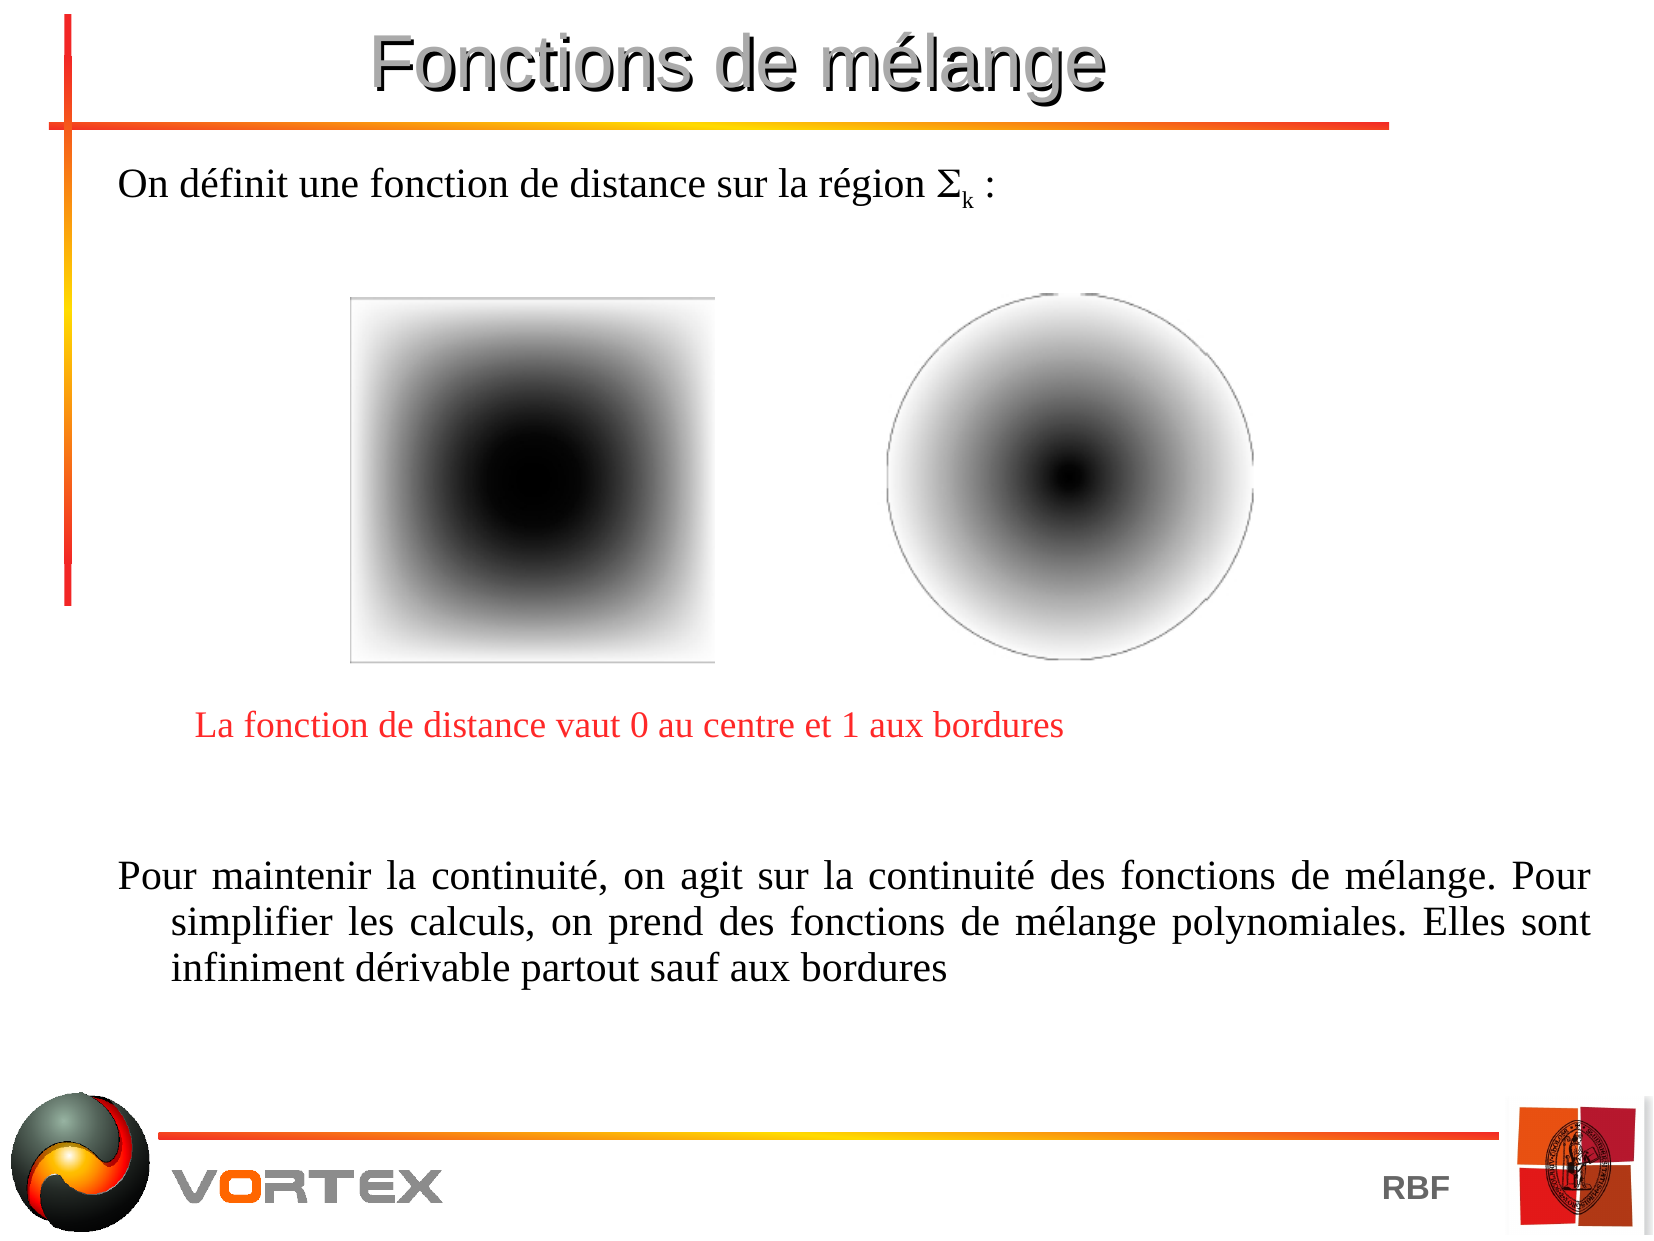

# Fonctions de mélange
On définit une fonction de distance sur la région k :
La fonction de distance vaut 0 au centre et 1 aux bordures
Pour maintenir la continuité, on agit sur la continuité des fonctions de mélange. Pour simplifier les calculs, on prend des fonctions de mélange polynomiales. Elles sont infiniment dérivable partout sauf aux bordures